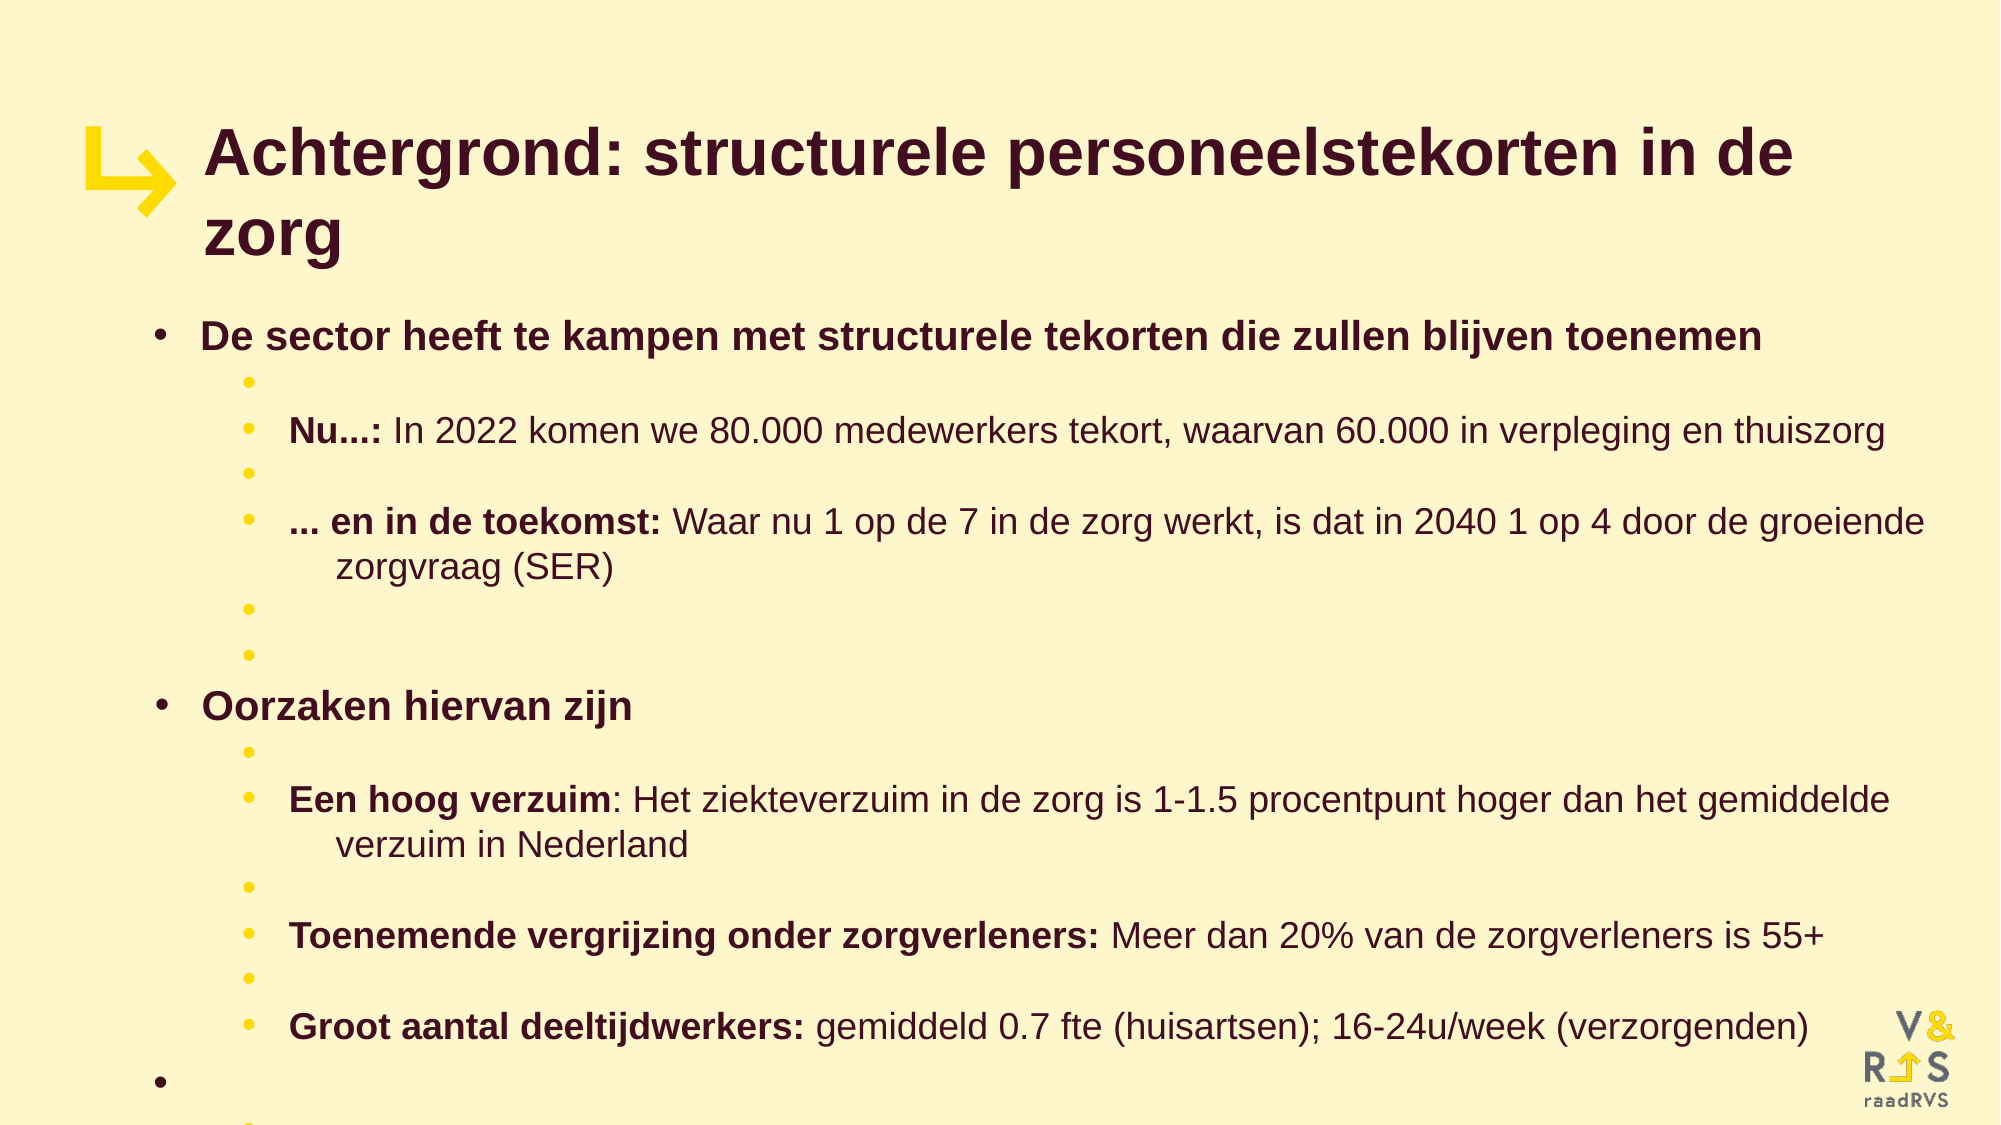

# Achtergrond: structurele personeelstekorten in de zorg
De sector heeft te kampen met structurele tekorten die zullen blijven toenemen
Nu...: In 2022 komen we 80.000 medewerkers tekort, waarvan 60.000 in verpleging en thuiszorg
... en in de toekomst: Waar nu 1 op de 7 in de zorg werkt, is dat in 2040 1 op 4 door de groeiende zorgvraag (SER)
Oorzaken hiervan zijn
Een hoog verzuim: Het ziekteverzuim in de zorg is 1-1.5 procentpunt hoger dan het gemiddelde verzuim in Nederland
Toenemende vergrijzing onder zorgverleners: Meer dan 20% van de zorgverleners is 55+
Groot aantal deeltijdwerkers: gemiddeld 0.7 fte (huisartsen); 16-24u/week (verzorgenden)